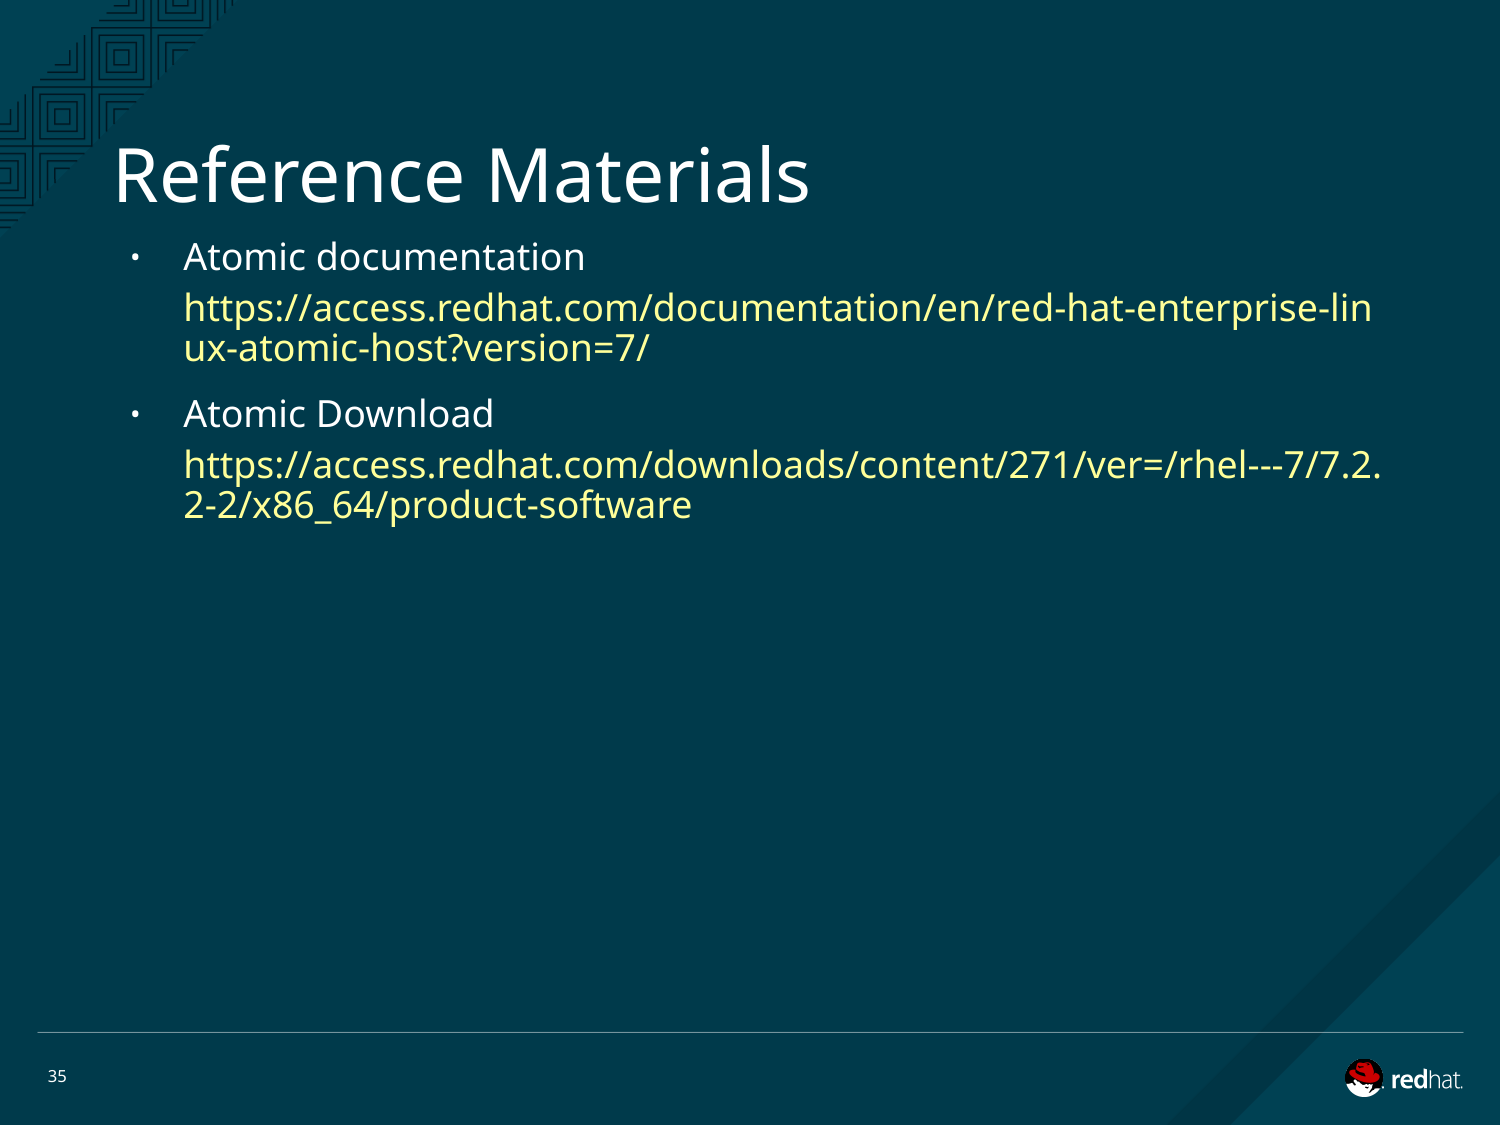

# Reference Materials
Atomic documentationhttps://access.redhat.com/documentation/en/red-hat-enterprise-linux-atomic-host?version=7/
Atomic Downloadhttps://access.redhat.com/downloads/content/271/ver=/rhel---7/7.2.2-2/x86_64/product-software
35